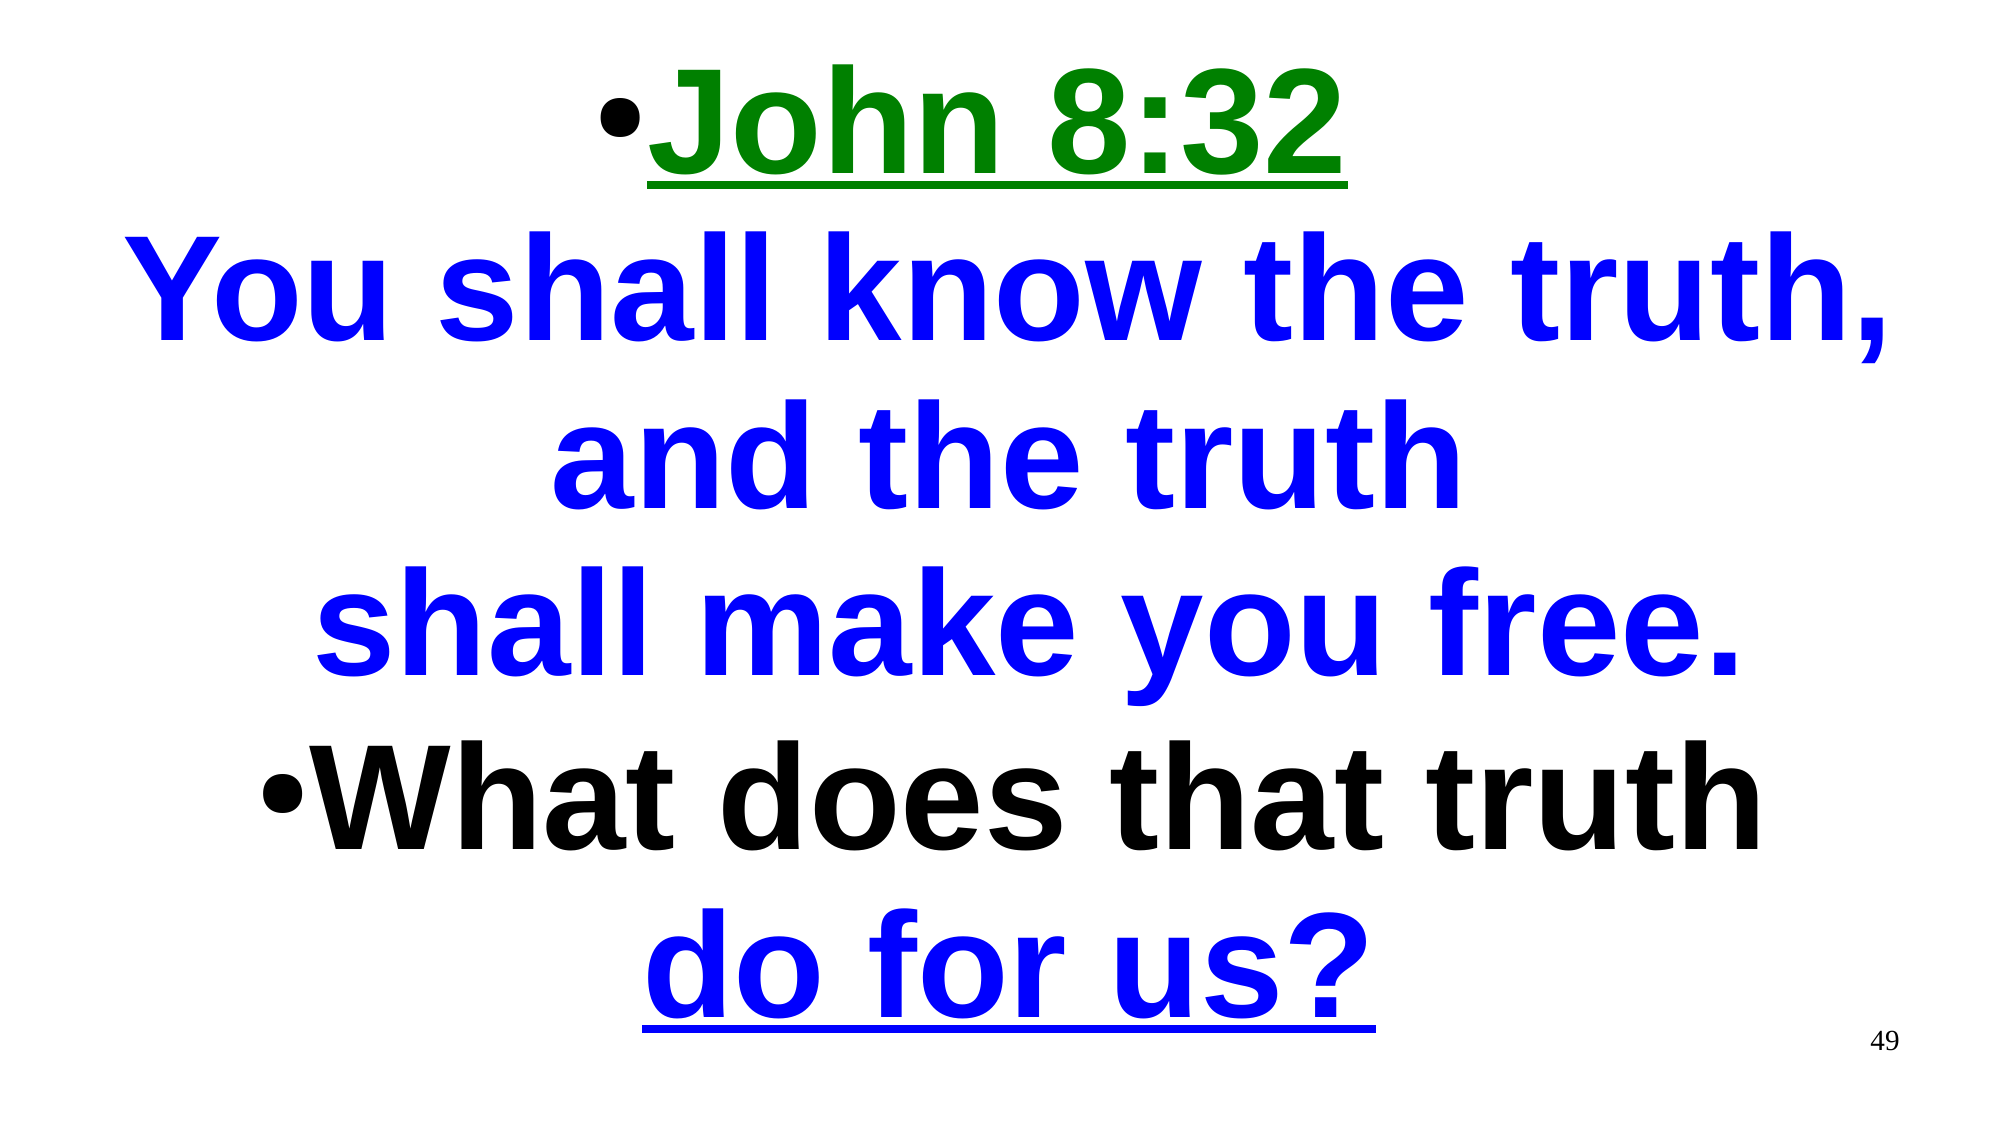

# John 8:32  You shall know the truth, and the truth shall make you free.
What does that truth
do for us?
49